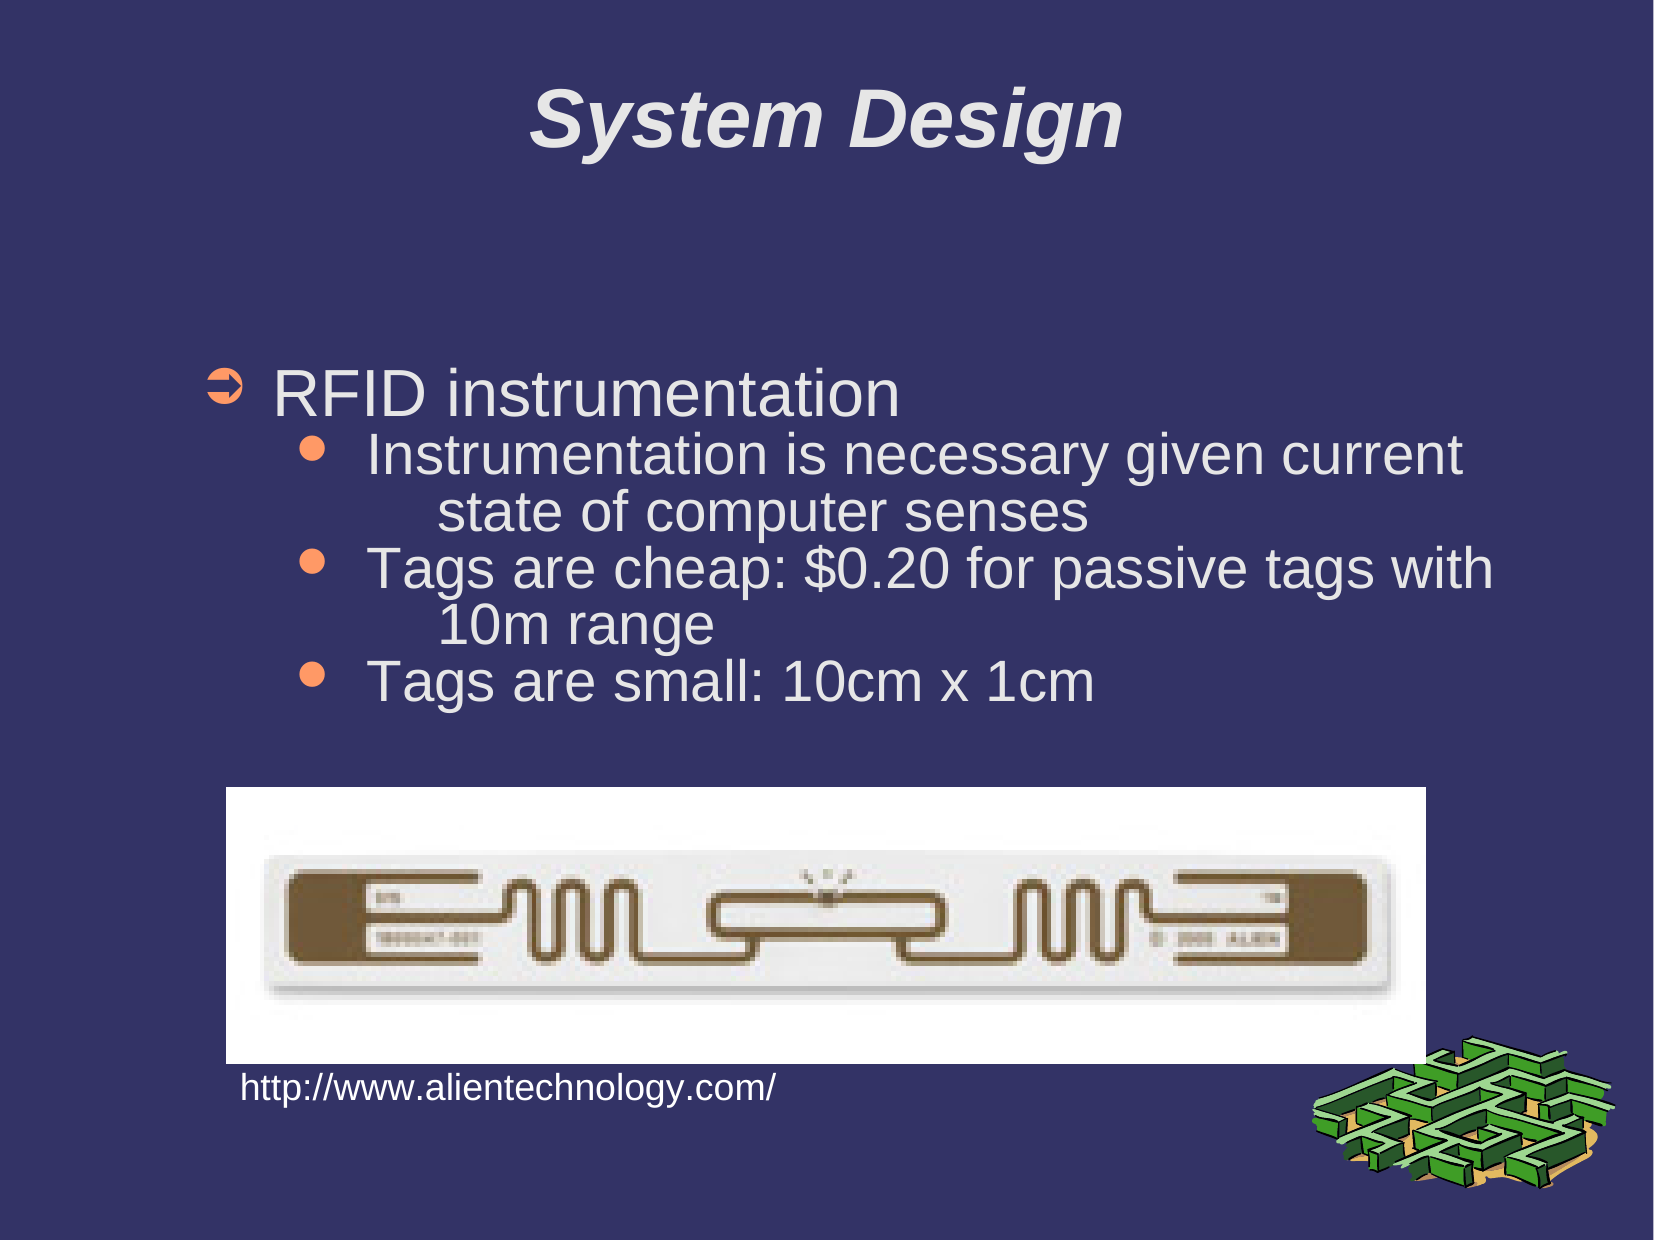

# System Design
RFID instrumentation
Instrumentation is necessary given current state of computer senses
Tags are cheap: $0.20 for passive tags with 10m range
Tags are small: 10cm x 1cm
http://www.alientechnology.com/